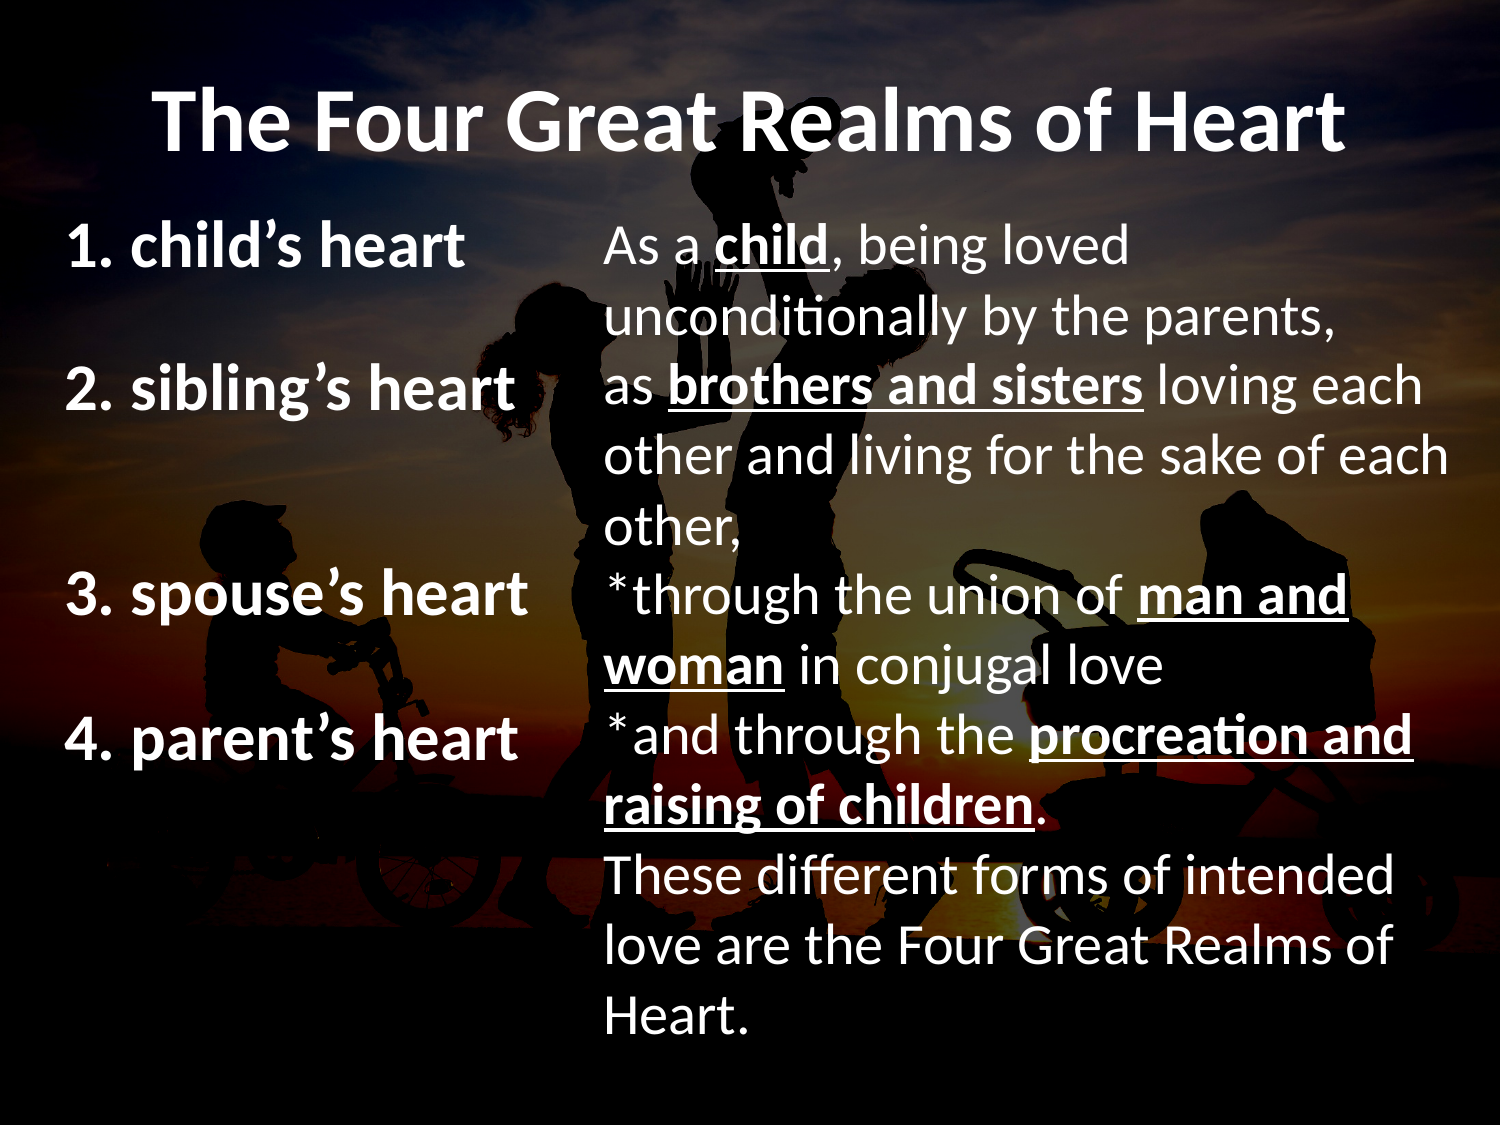

The Four Great Realms of Heart
1. child’s heart
As a child, being loved unconditionally by the parents,
as brothers and sisters loving each other and living for the sake of each other,
*through the union of man and woman in conjugal love
*and through the procreation and raising of children.
These different forms of intended love are the Four Great Realms of Heart.
2. sibling’s heart
3. spouse’s heart
4. parent’s heart